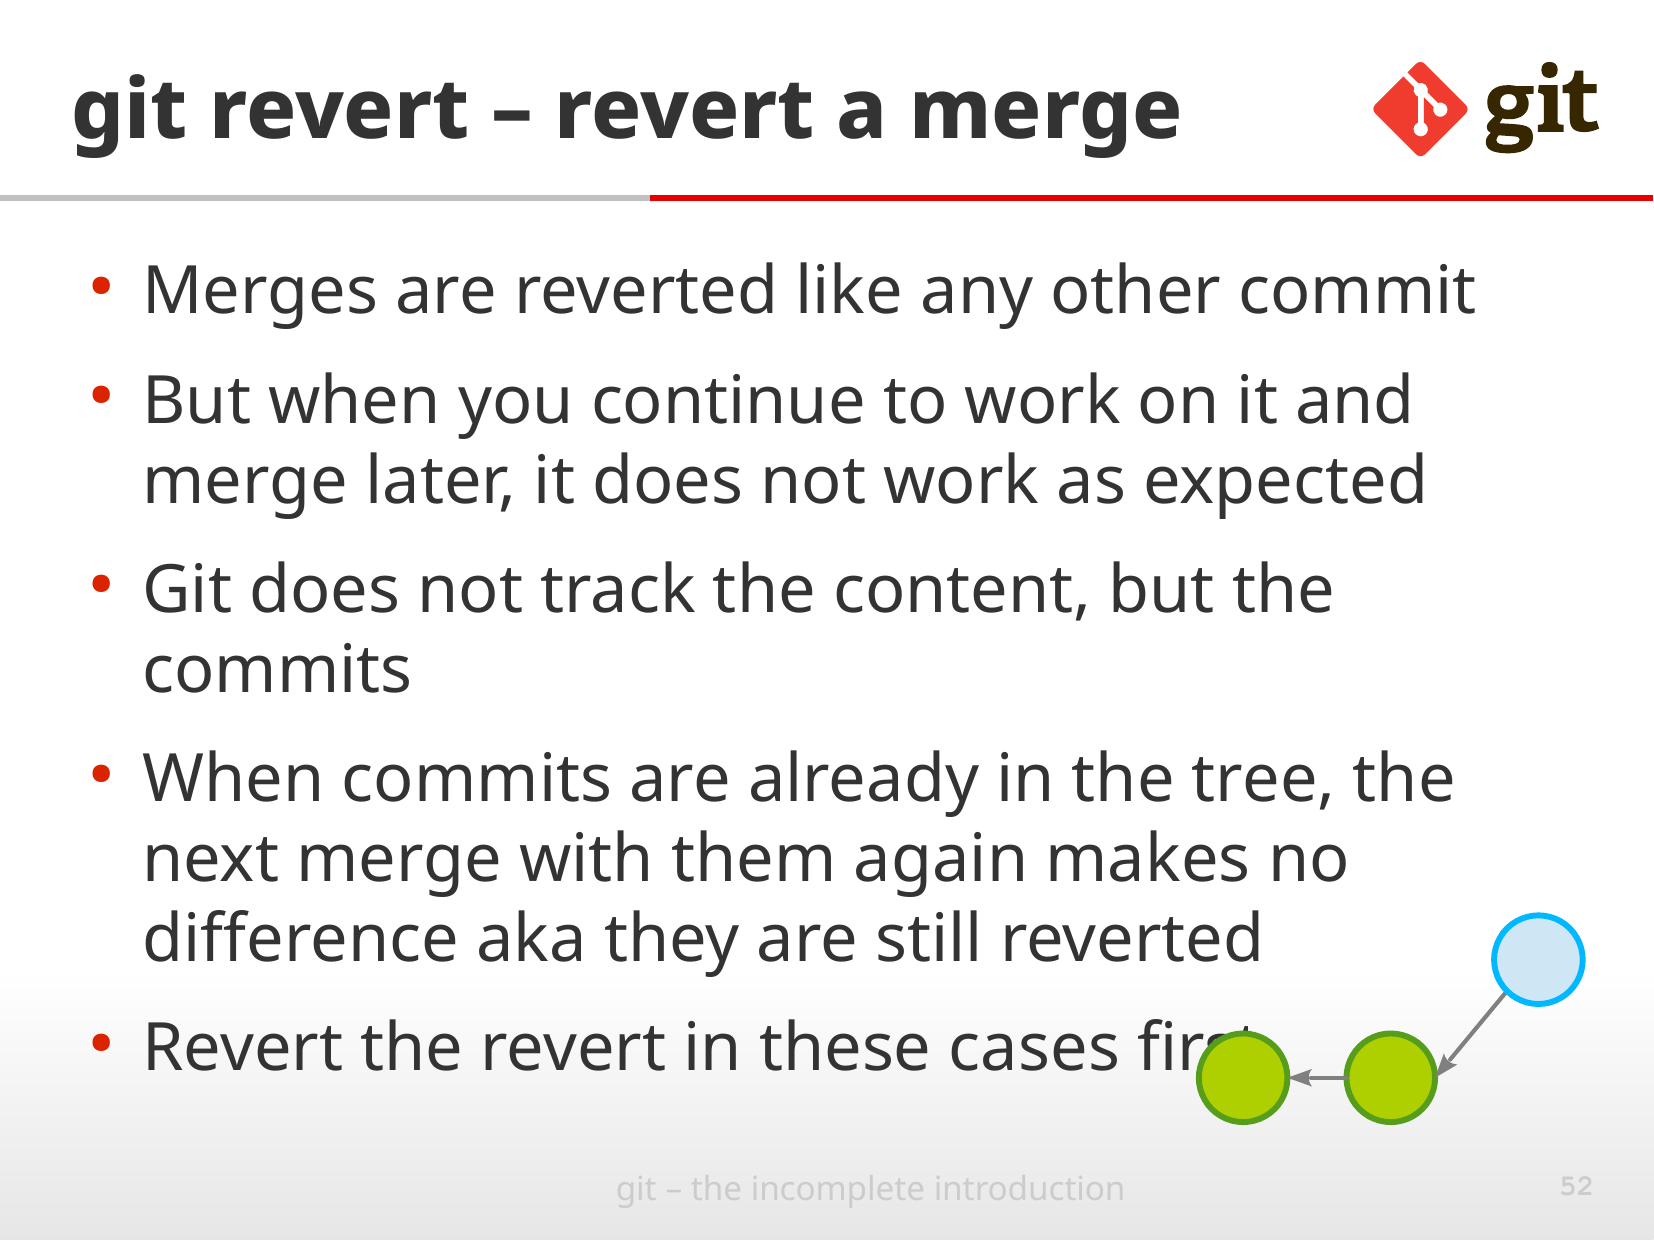

# git revert – revert a merge
Merges are reverted like any other commit
But when you continue to work on it and merge later, it does not work as expected
Git does not track the content, but the commits
When commits are already in the tree, the next merge with them again makes no difference aka they are still reverted
Revert the revert in these cases first
52